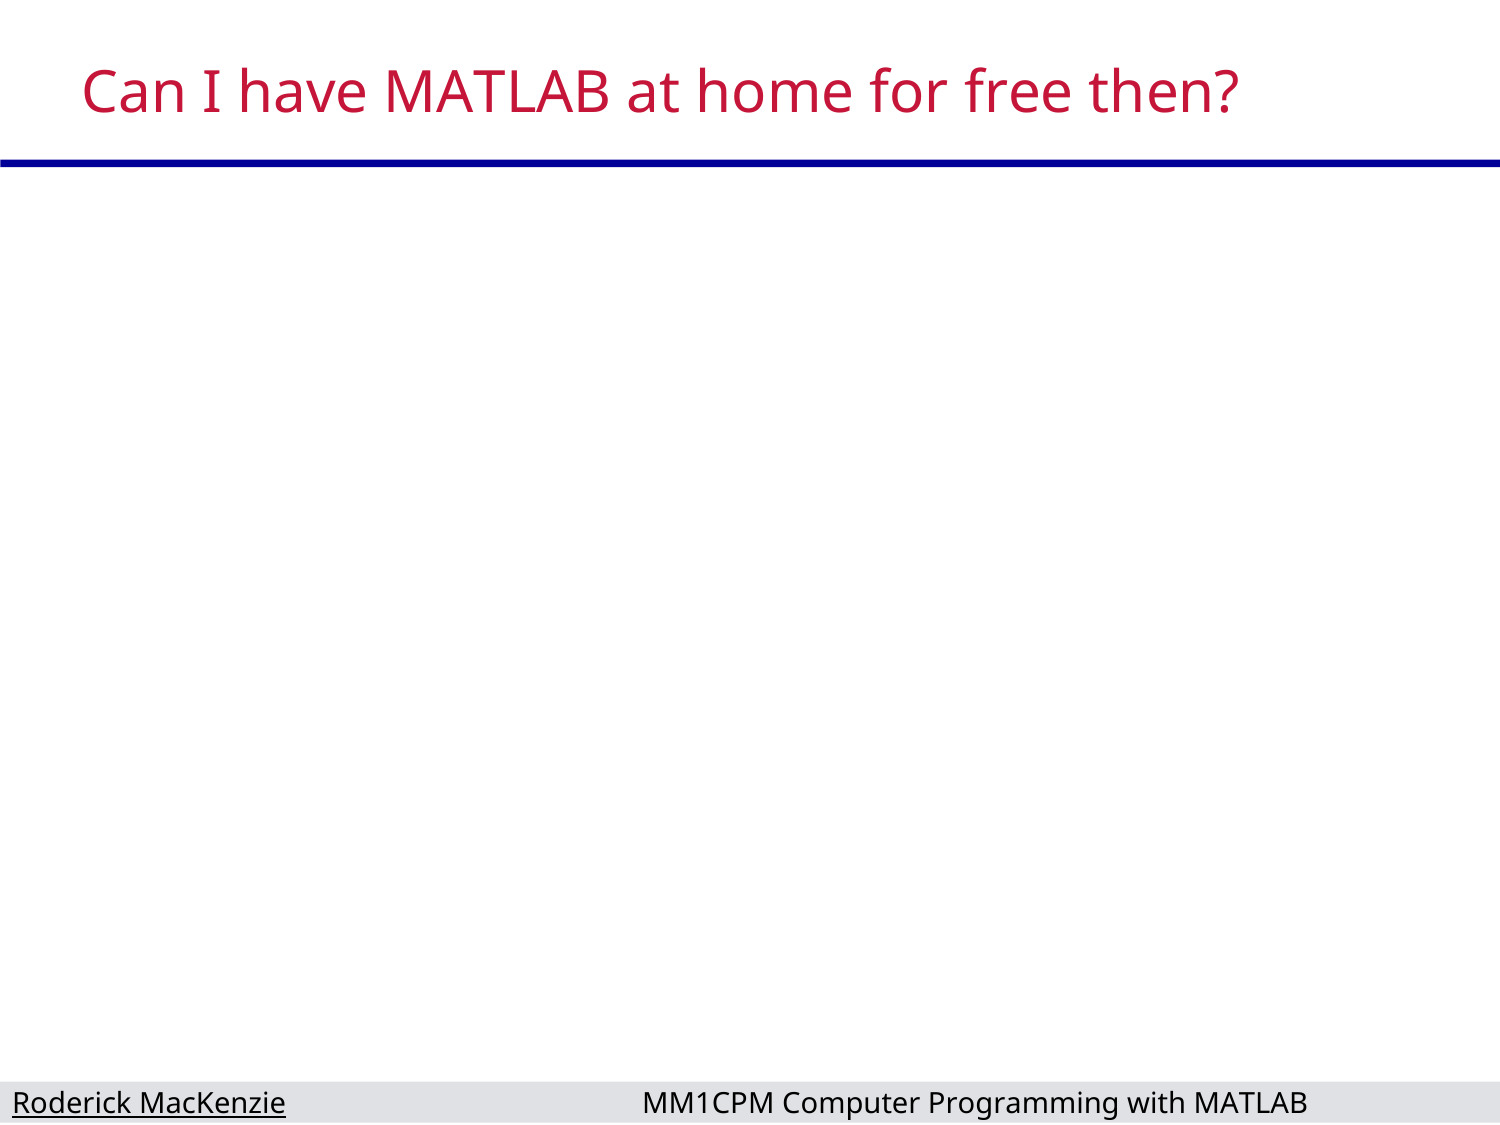

# Can I have MATLAB at home for free then?